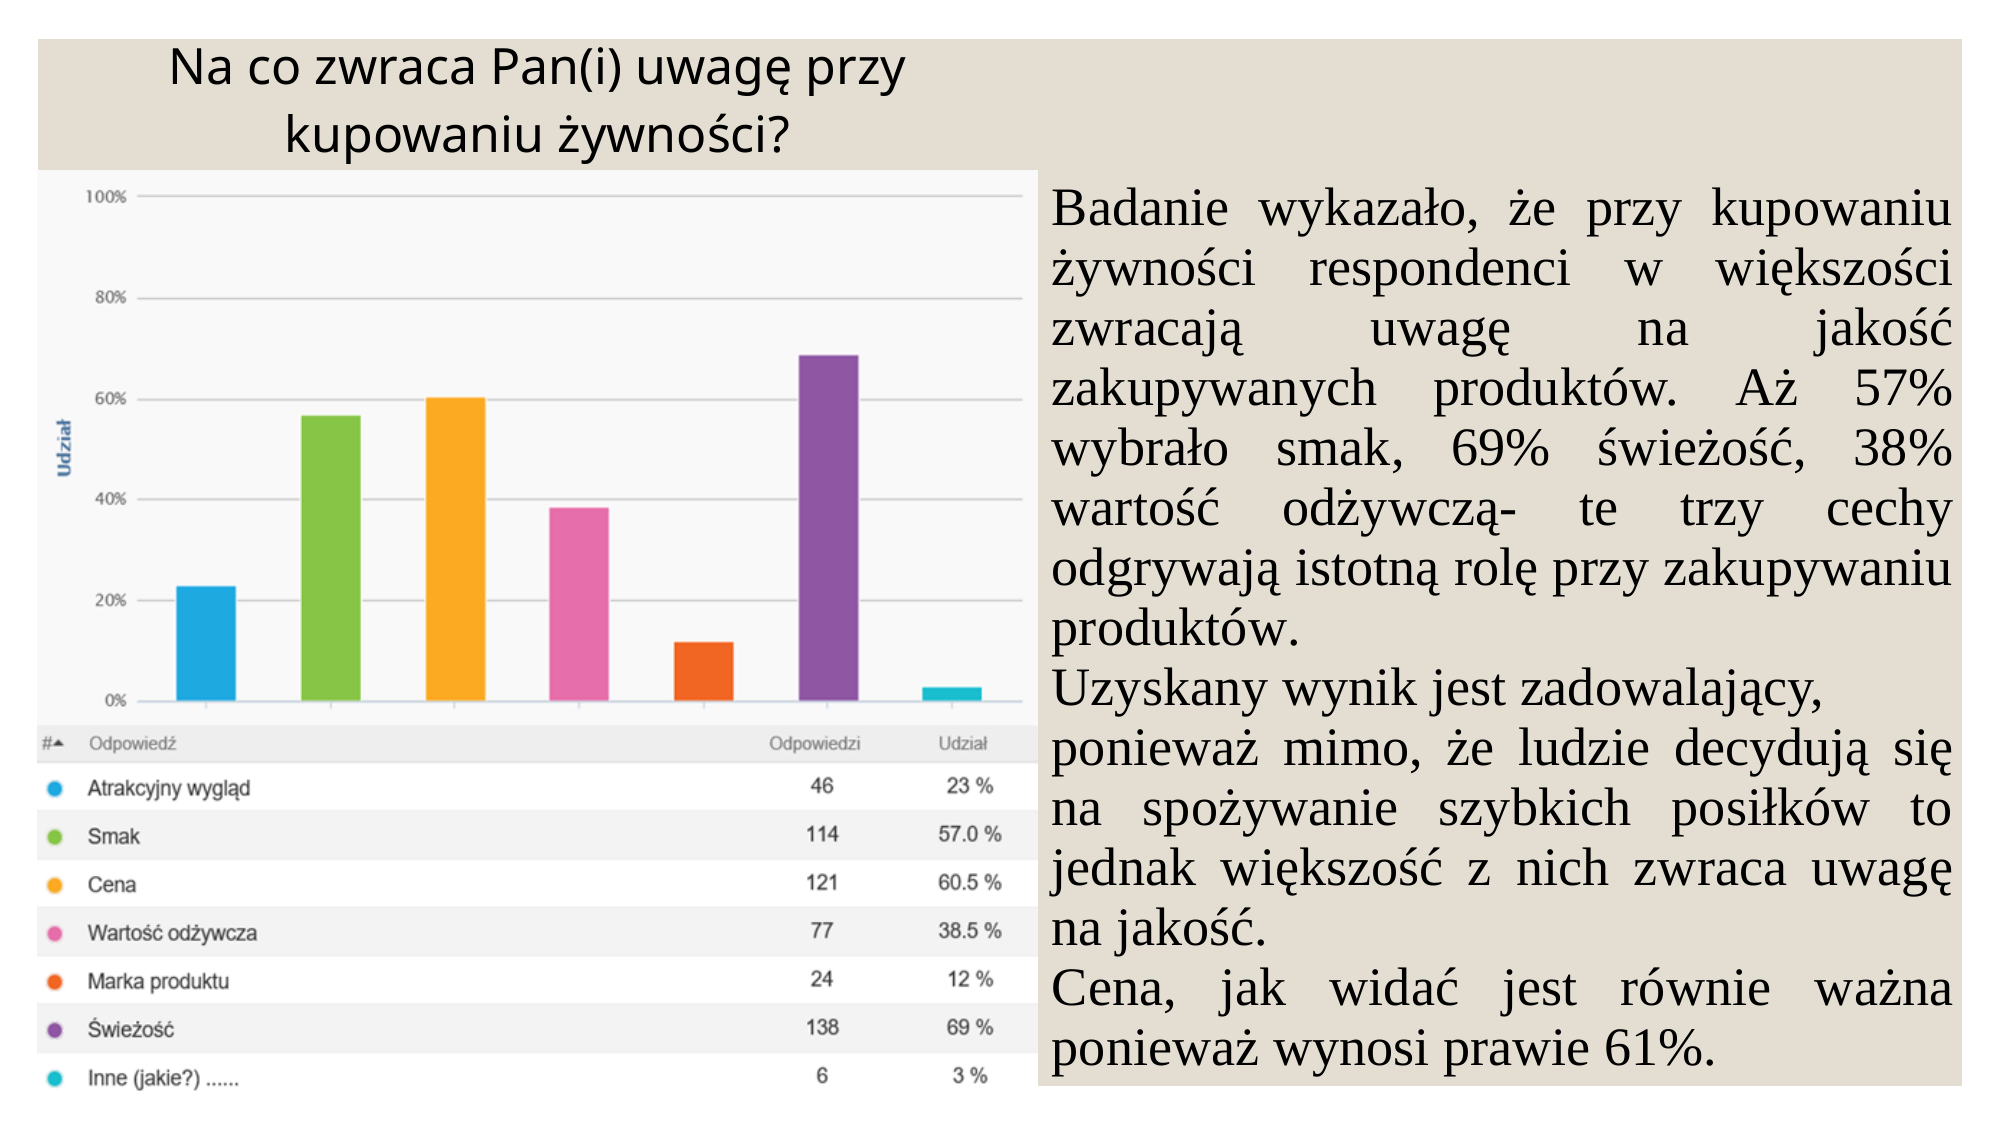

Na co zwraca Pan(i) uwagę przy kupowaniu żywności?
Badanie wykazało, że przy kupowaniu żywności respondenci w większości zwracają uwagę na jakość zakupywanych produktów. Aż 57% wybrało smak, 69% świeżość, 38% wartość odżywczą- te trzy cechy odgrywają istotną rolę przy zakupywaniu produktów.
Uzyskany wynik jest zadowalający,
ponieważ mimo, że ludzie decydują się na spożywanie szybkich posiłków to jednak większość z nich zwraca uwagę na jakość.
Cena, jak widać jest równie ważna ponieważ wynosi prawie 61%.